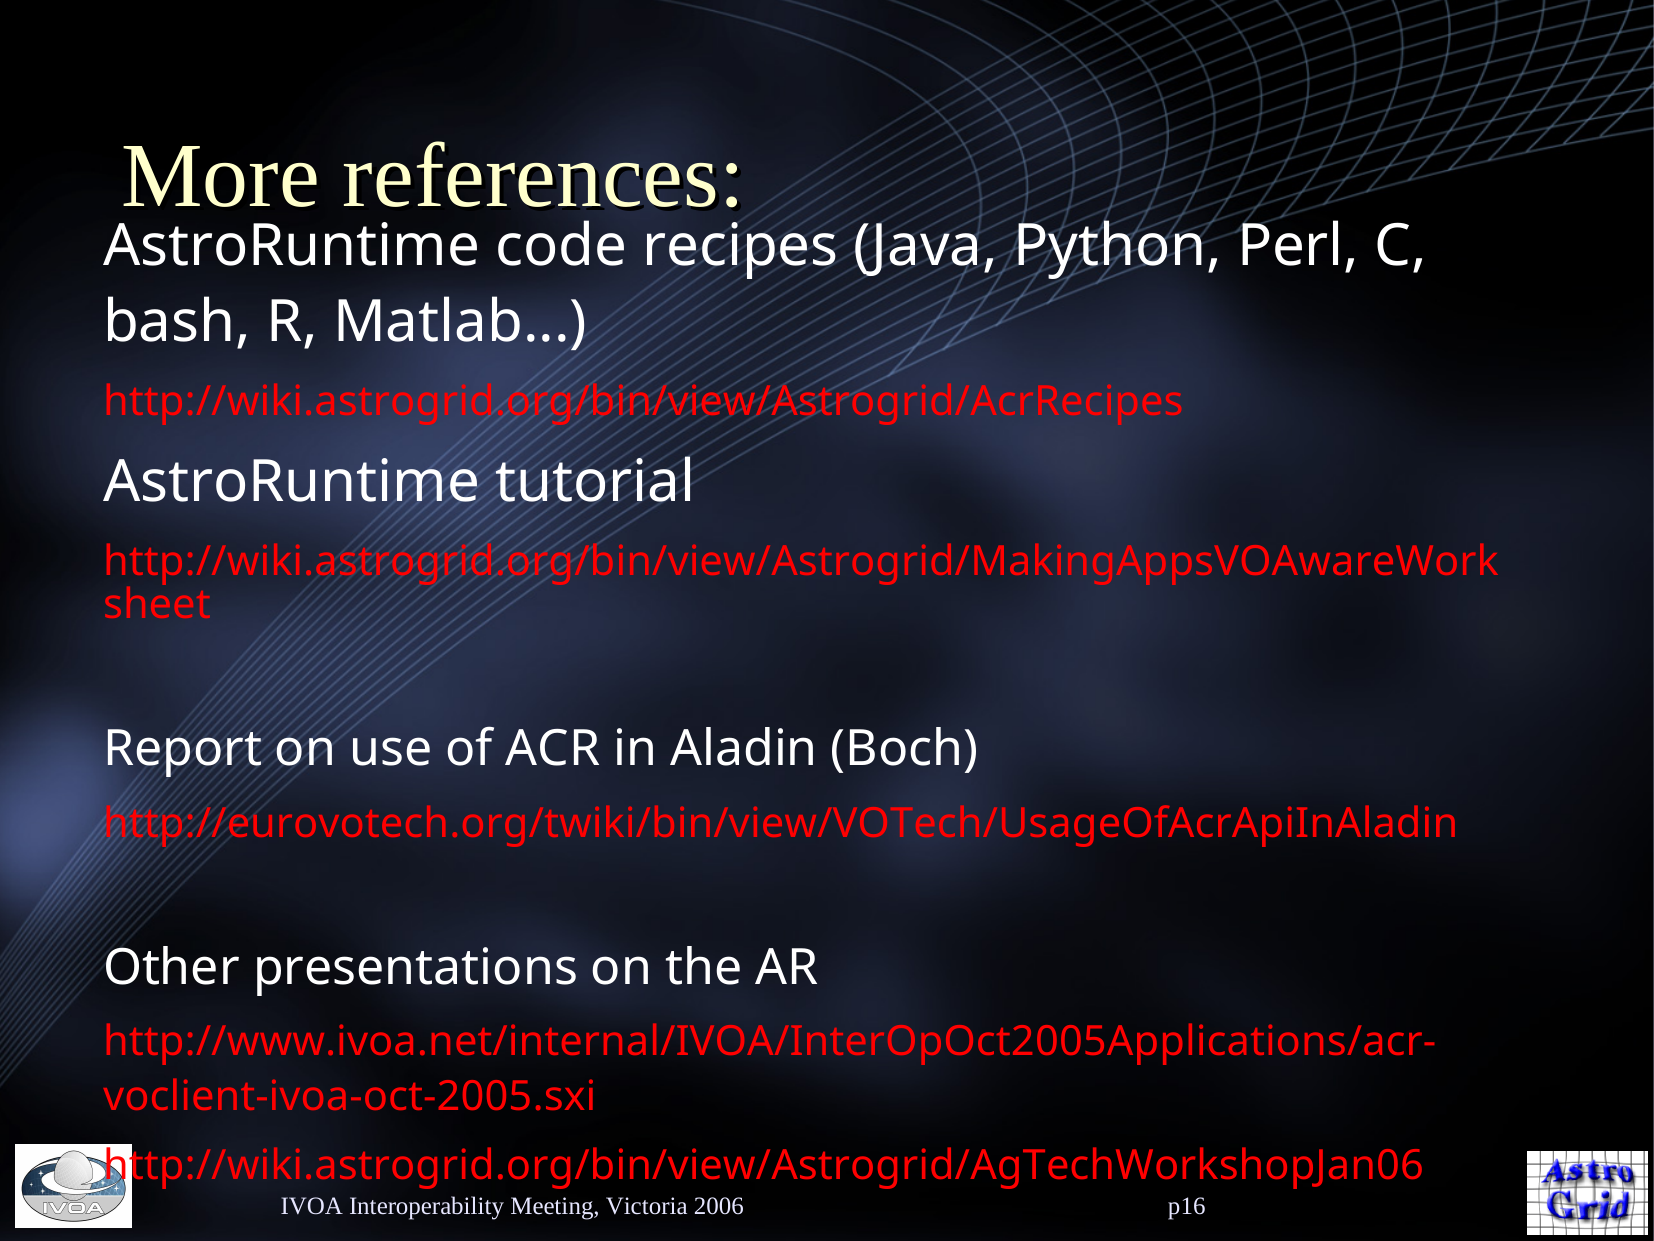

# More references:
AstroRuntime code recipes (Java, Python, Perl, C, bash, R, Matlab...)
http://wiki.astrogrid.org/bin/view/Astrogrid/AcrRecipes
AstroRuntime tutorial
http://wiki.astrogrid.org/bin/view/Astrogrid/MakingAppsVOAwareWorksheet
Report on use of ACR in Aladin (Boch)
http://eurovotech.org/twiki/bin/view/VOTech/UsageOfAcrApiInAladin
Other presentations on the AR
http://www.ivoa.net/internal/IVOA/InterOpOct2005Applications/acr-voclient-ivoa-oct-2005.sxi
http://wiki.astrogrid.org/bin/view/Astrogrid/AgTechWorkshopJan06